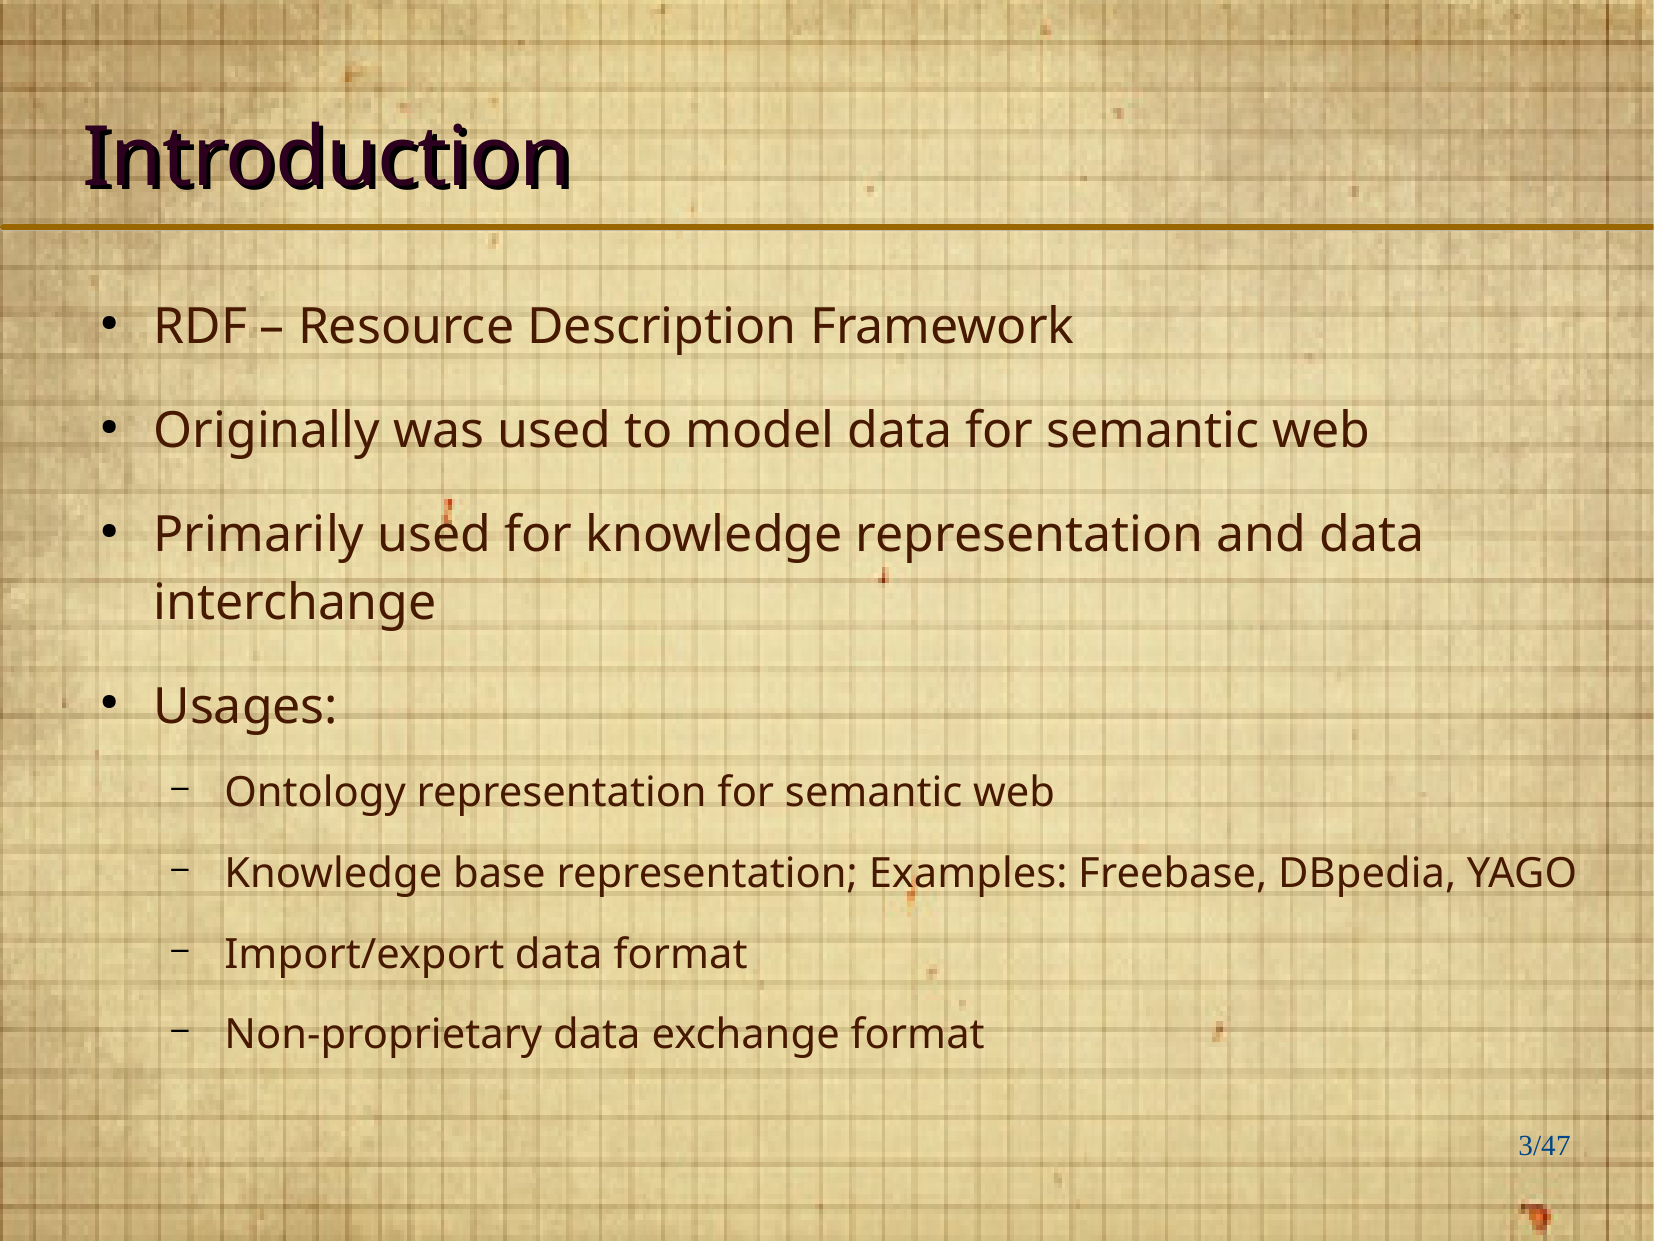

# Introduction
RDF – Resource Description Framework
Originally was used to model data for semantic web
Primarily used for knowledge representation and data interchange
Usages:
Ontology representation for semantic web
Knowledge base representation; Examples: Freebase, DBpedia, YAGO
Import/export data format
Non-proprietary data exchange format
3